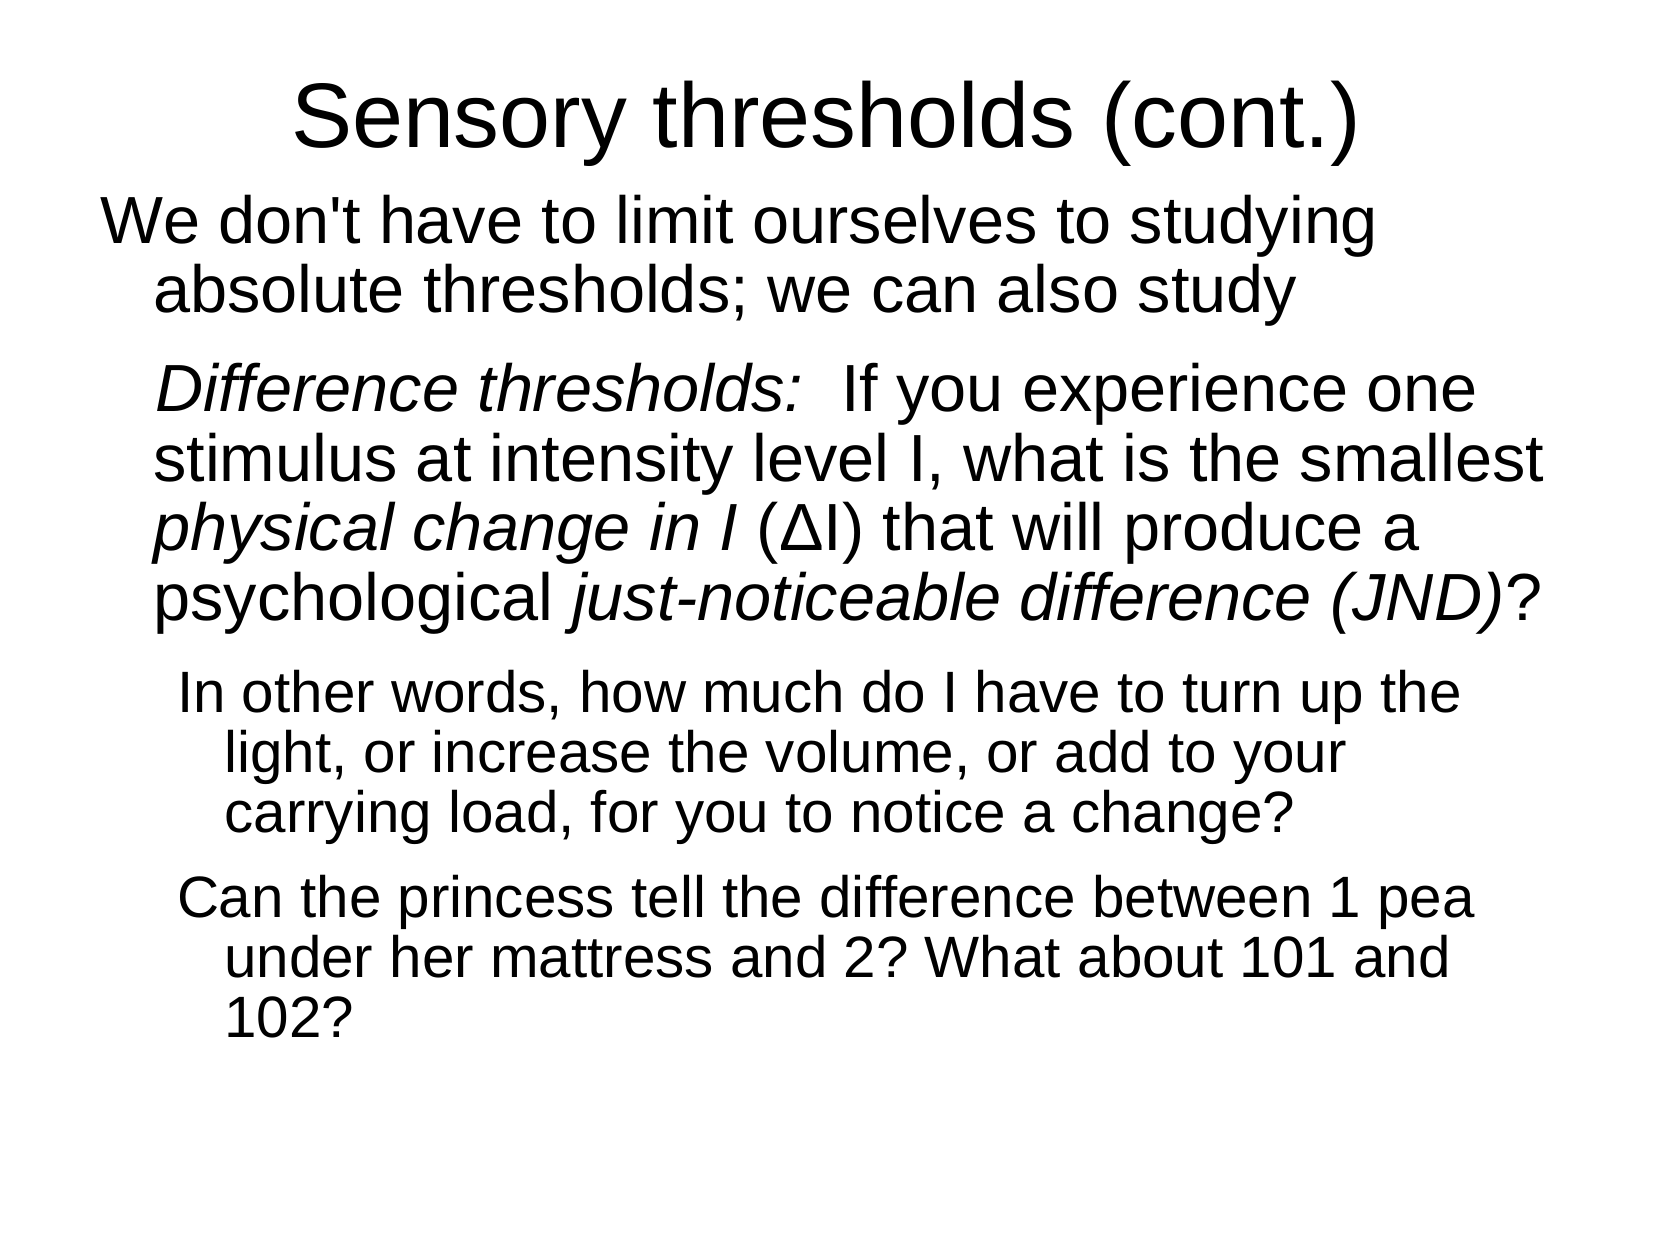

# Sensory thresholds (cont.)
We don't have to limit ourselves to studying absolute thresholds; we can also study
 Difference thresholds: If you experience one stimulus at intensity level I, what is the smallest physical change in I (ΔI) that will produce a psychological just-noticeable difference (JND)?
In other words, how much do I have to turn up the light, or increase the volume, or add to your carrying load, for you to notice a change?
Can the princess tell the difference between 1 pea under her mattress and 2? What about 101 and 102?